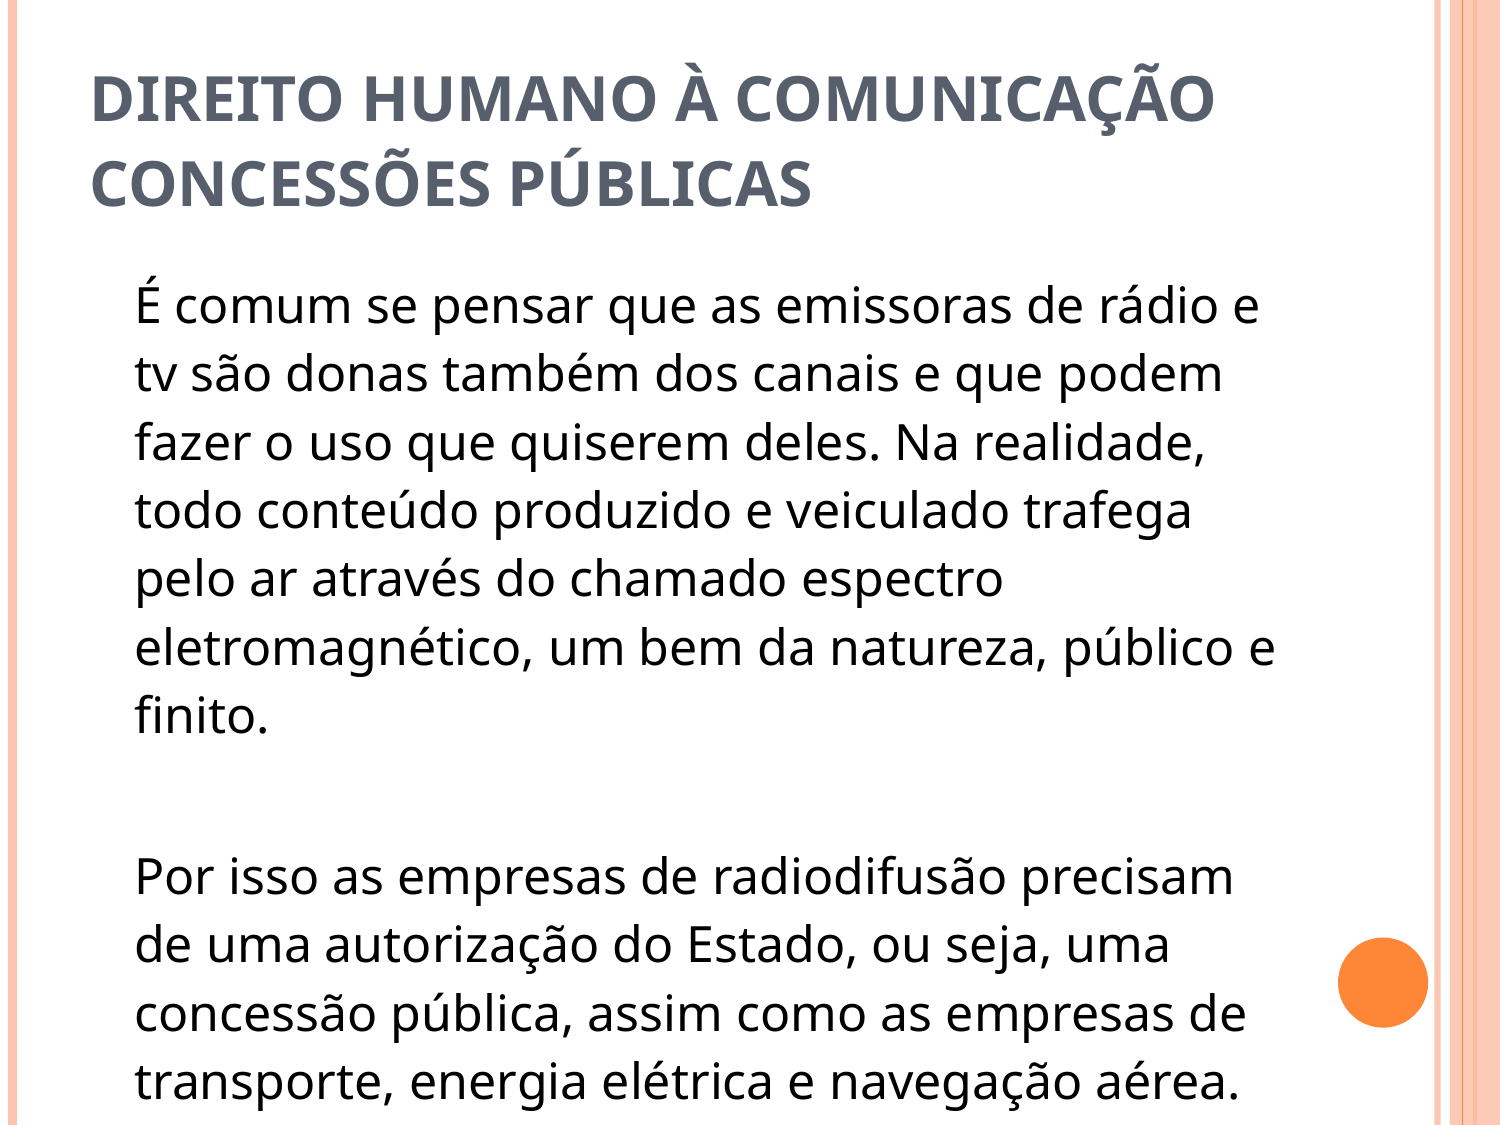

# DIREITO HUMANO À COMUNICAÇÃO CONCESSÕES PÚBLICAS
	É comum se pensar que as emissoras de rádio e tv são donas também dos canais e que podem fazer o uso que quiserem deles. Na realidade, todo conteúdo produzido e veiculado trafega pelo ar através do chamado espectro eletromagnético, um bem da natureza, público e finito.
	Por isso as empresas de radiodifusão precisam de uma autorização do Estado, ou seja, uma concessão pública, assim como as empresas de transporte, energia elétrica e navegação aérea.